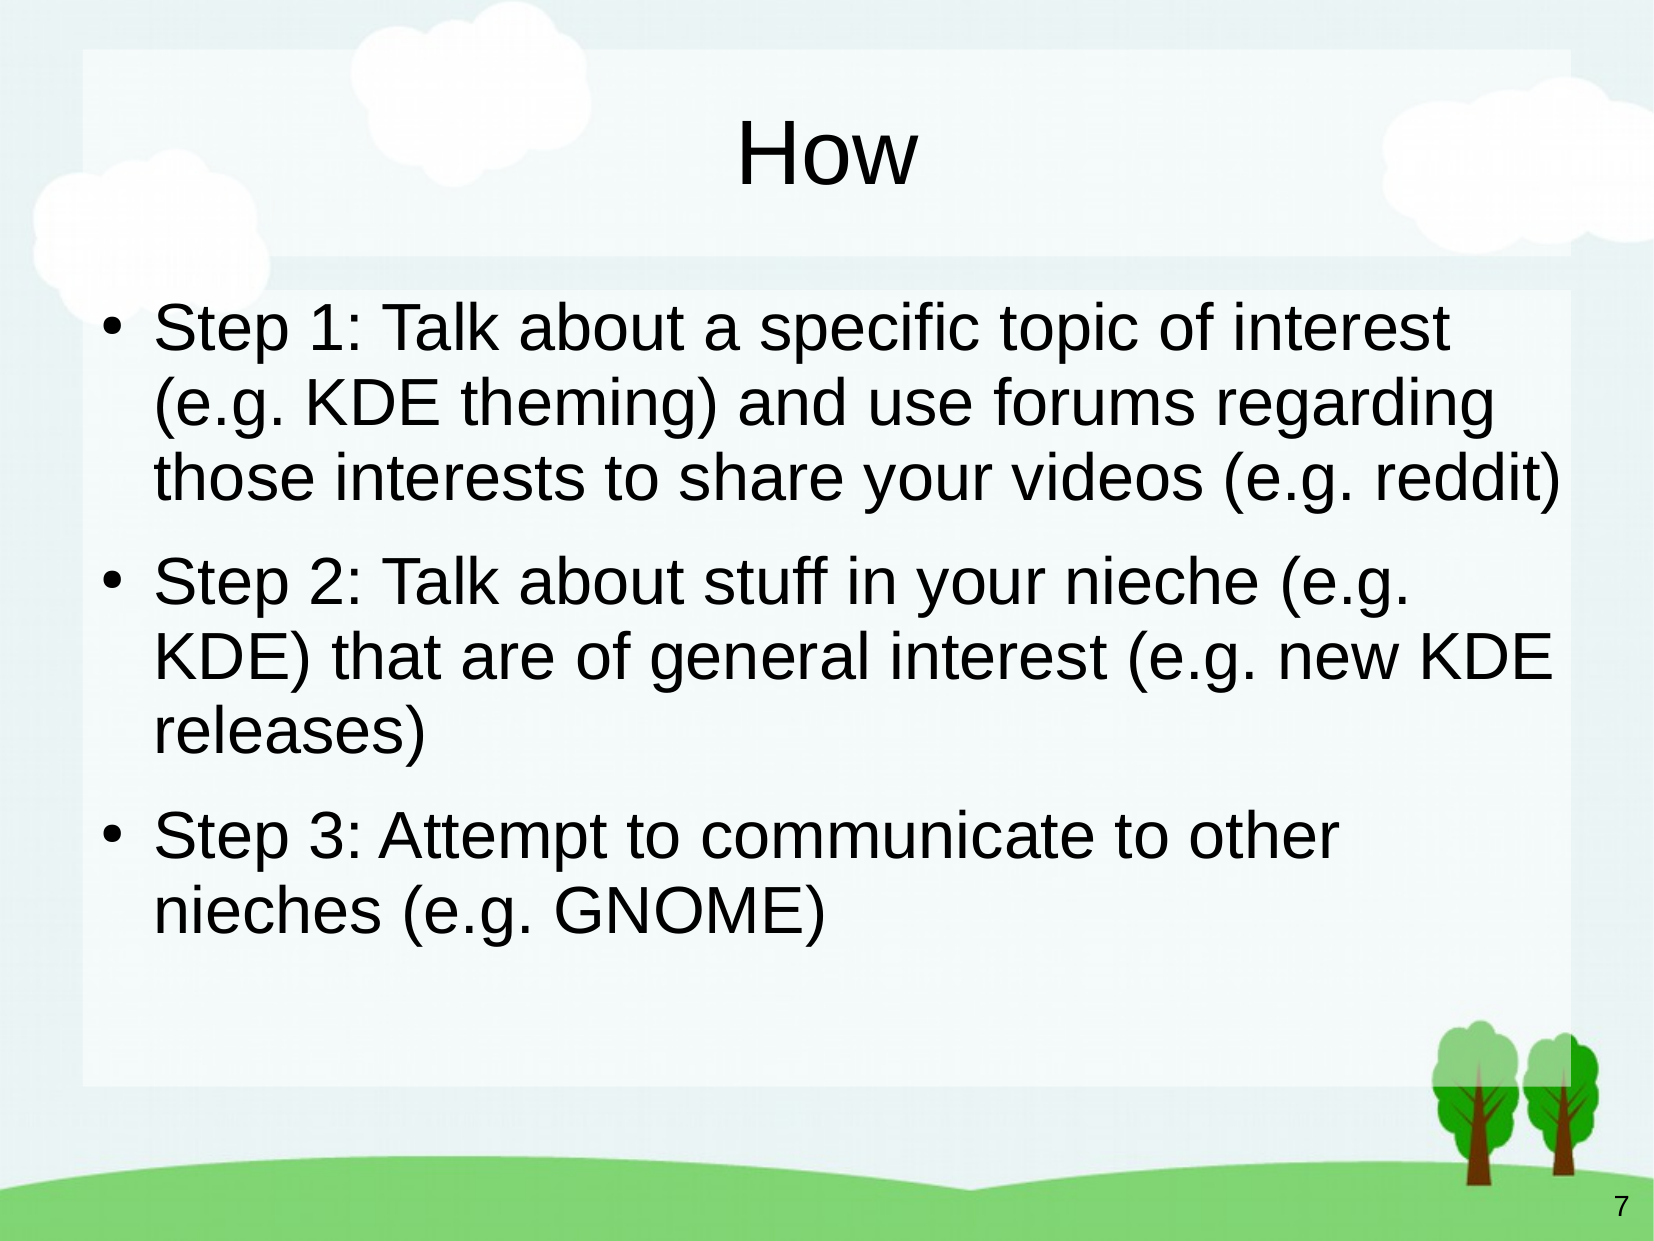

# How
Step 1: Talk about a specific topic of interest (e.g. KDE theming) and use forums regarding those interests to share your videos (e.g. reddit)
Step 2: Talk about stuff in your nieche (e.g. KDE) that are of general interest (e.g. new KDE releases)
Step 3: Attempt to communicate to other nieches (e.g. GNOME)
7